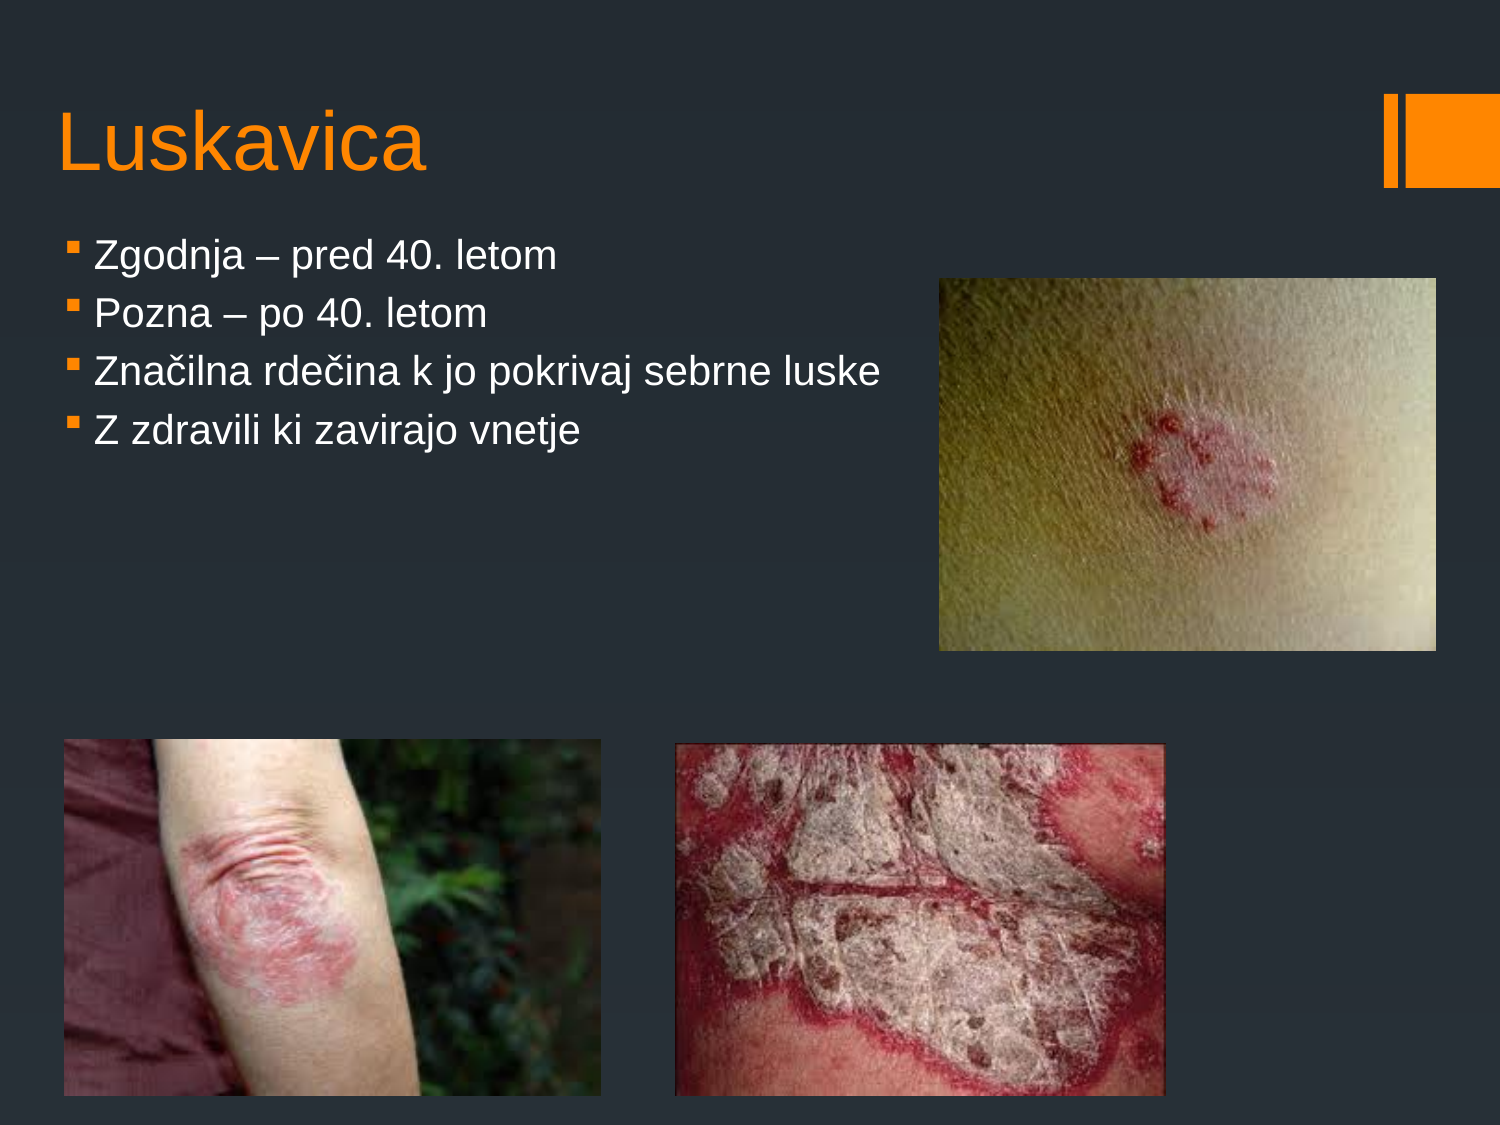

# Luskavica
Zgodnja – pred 40. letom
Pozna – po 40. letom
Značilna rdečina k jo pokrivaj sebrne luske
Z zdravili ki zavirajo vnetje